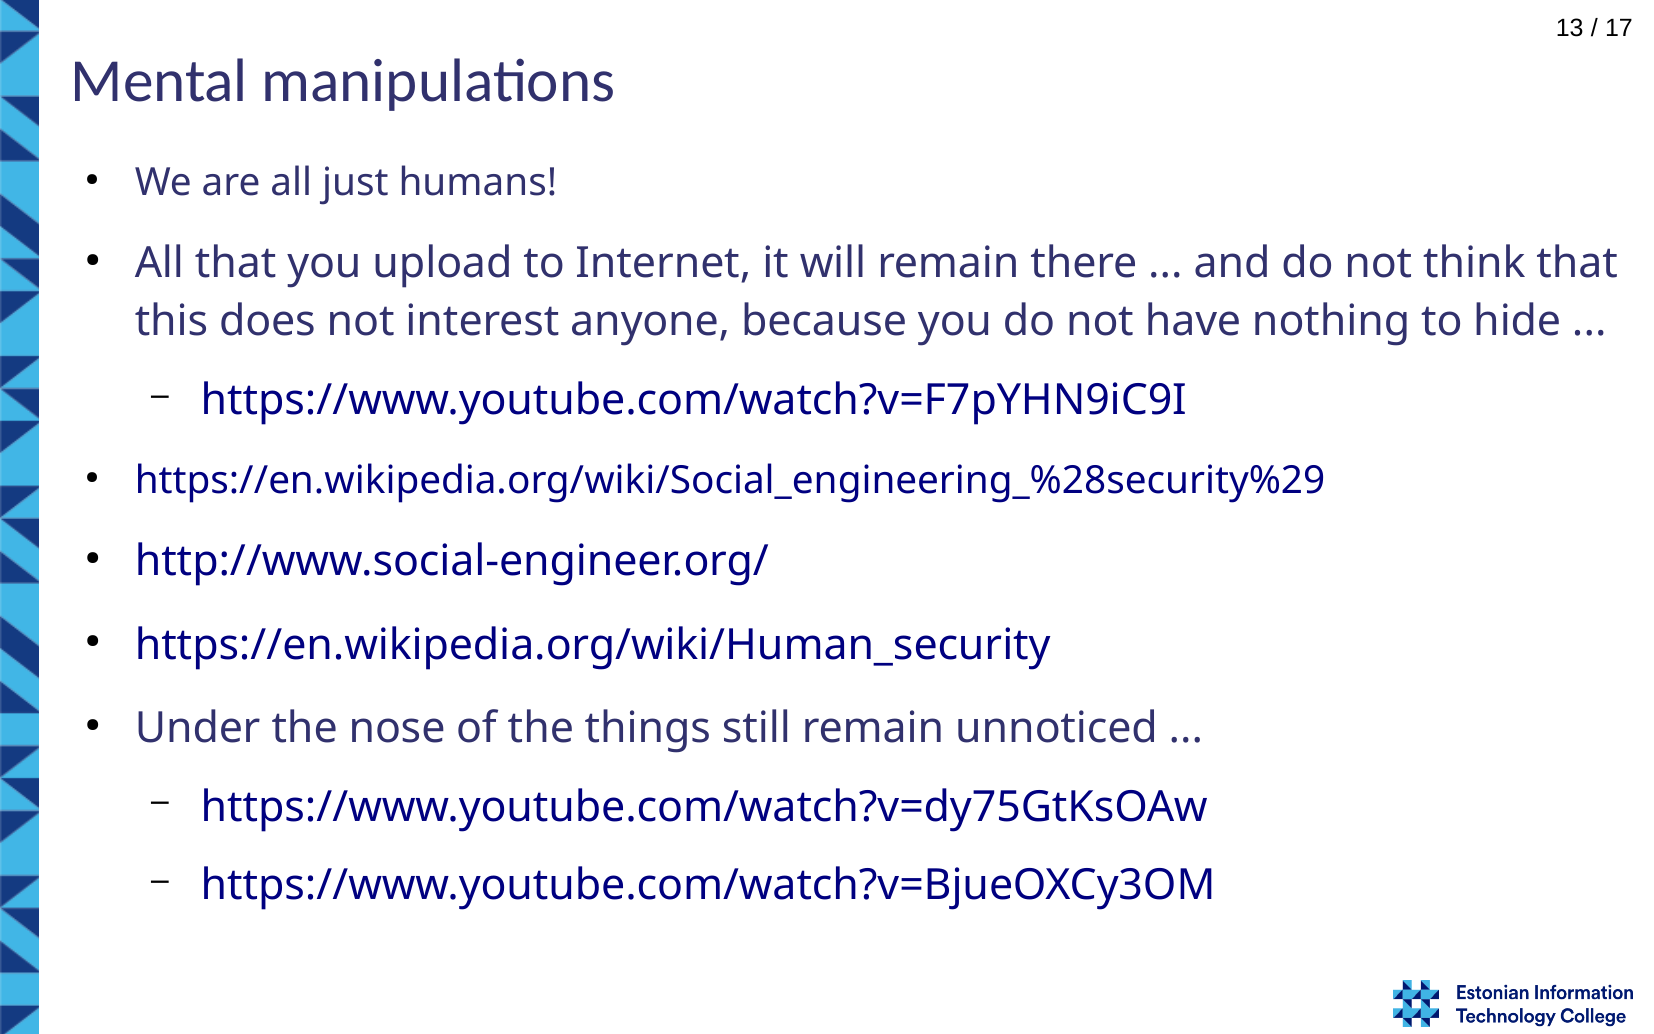

# Mental manipulations
We are all just humans!
All that you upload to Internet, it will remain there ... and do not think that this does not interest anyone, because you do not have nothing to hide ...
https://www.youtube.com/watch?v=F7pYHN9iC9I
https://en.wikipedia.org/wiki/Social_engineering_%28security%29
http://www.social-engineer.org/
https://en.wikipedia.org/wiki/Human_security
Under the nose of the things still remain unnoticed ...
https://www.youtube.com/watch?v=dy75GtKsOAw
https://www.youtube.com/watch?v=BjueOXCy3OM